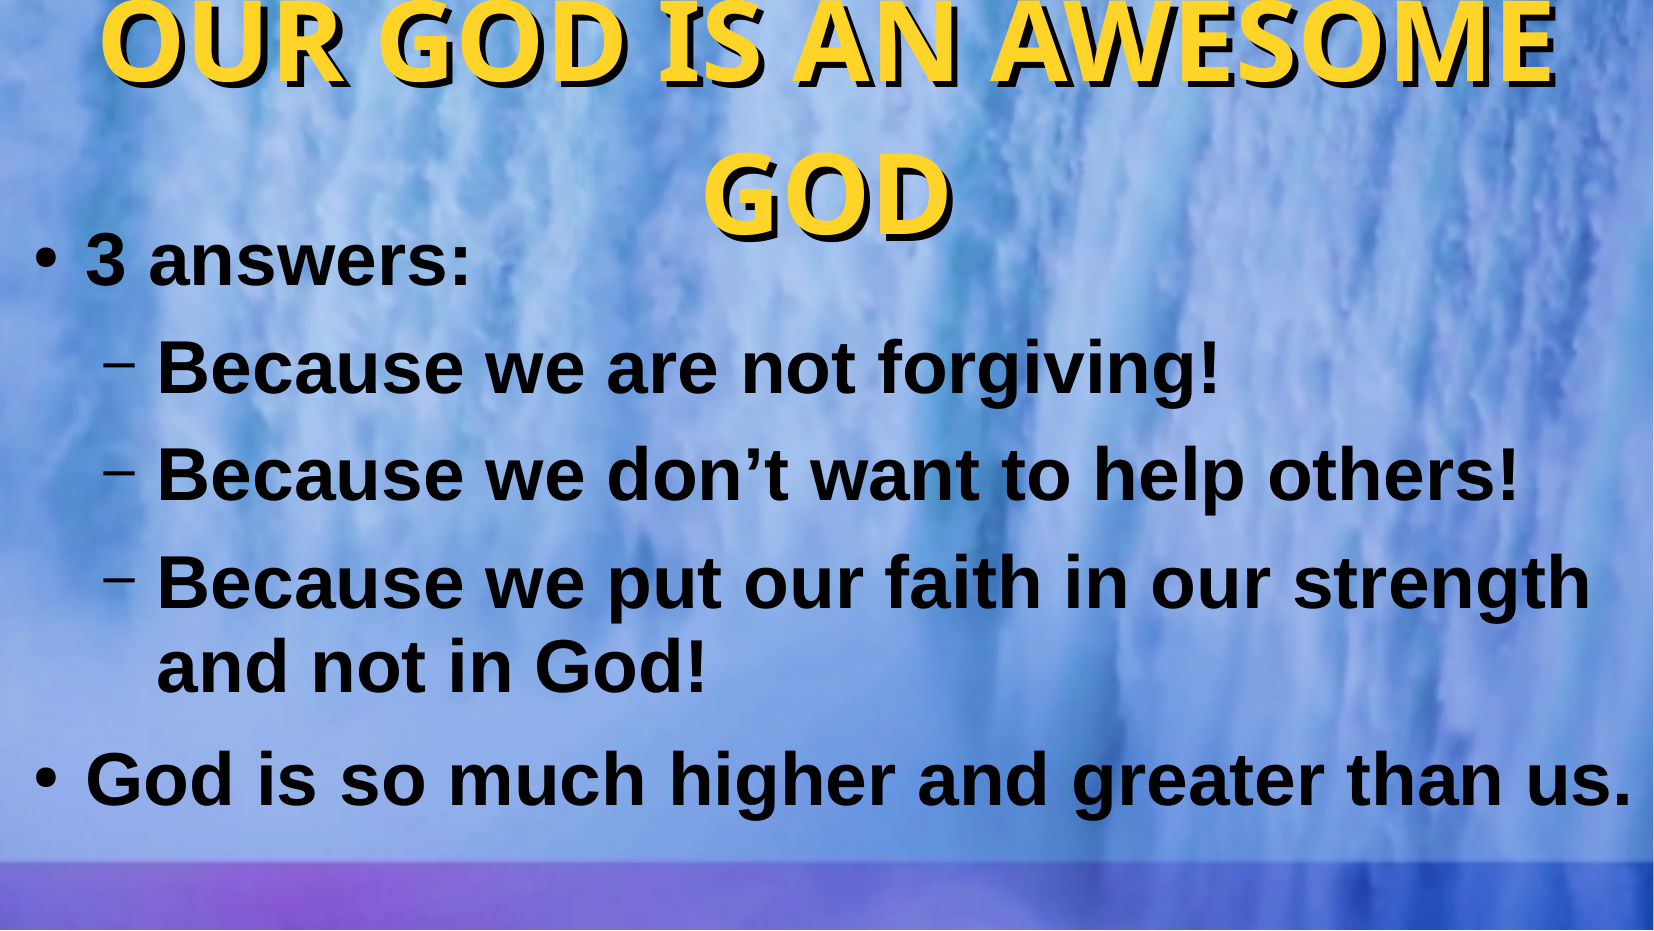

# OUR GOD IS AN AWESOME GOD
3 answers:
Because we are not forgiving!
Because we don’t want to help others!
Because we put our faith in our strength and not in God!
God is so much higher and greater than us.